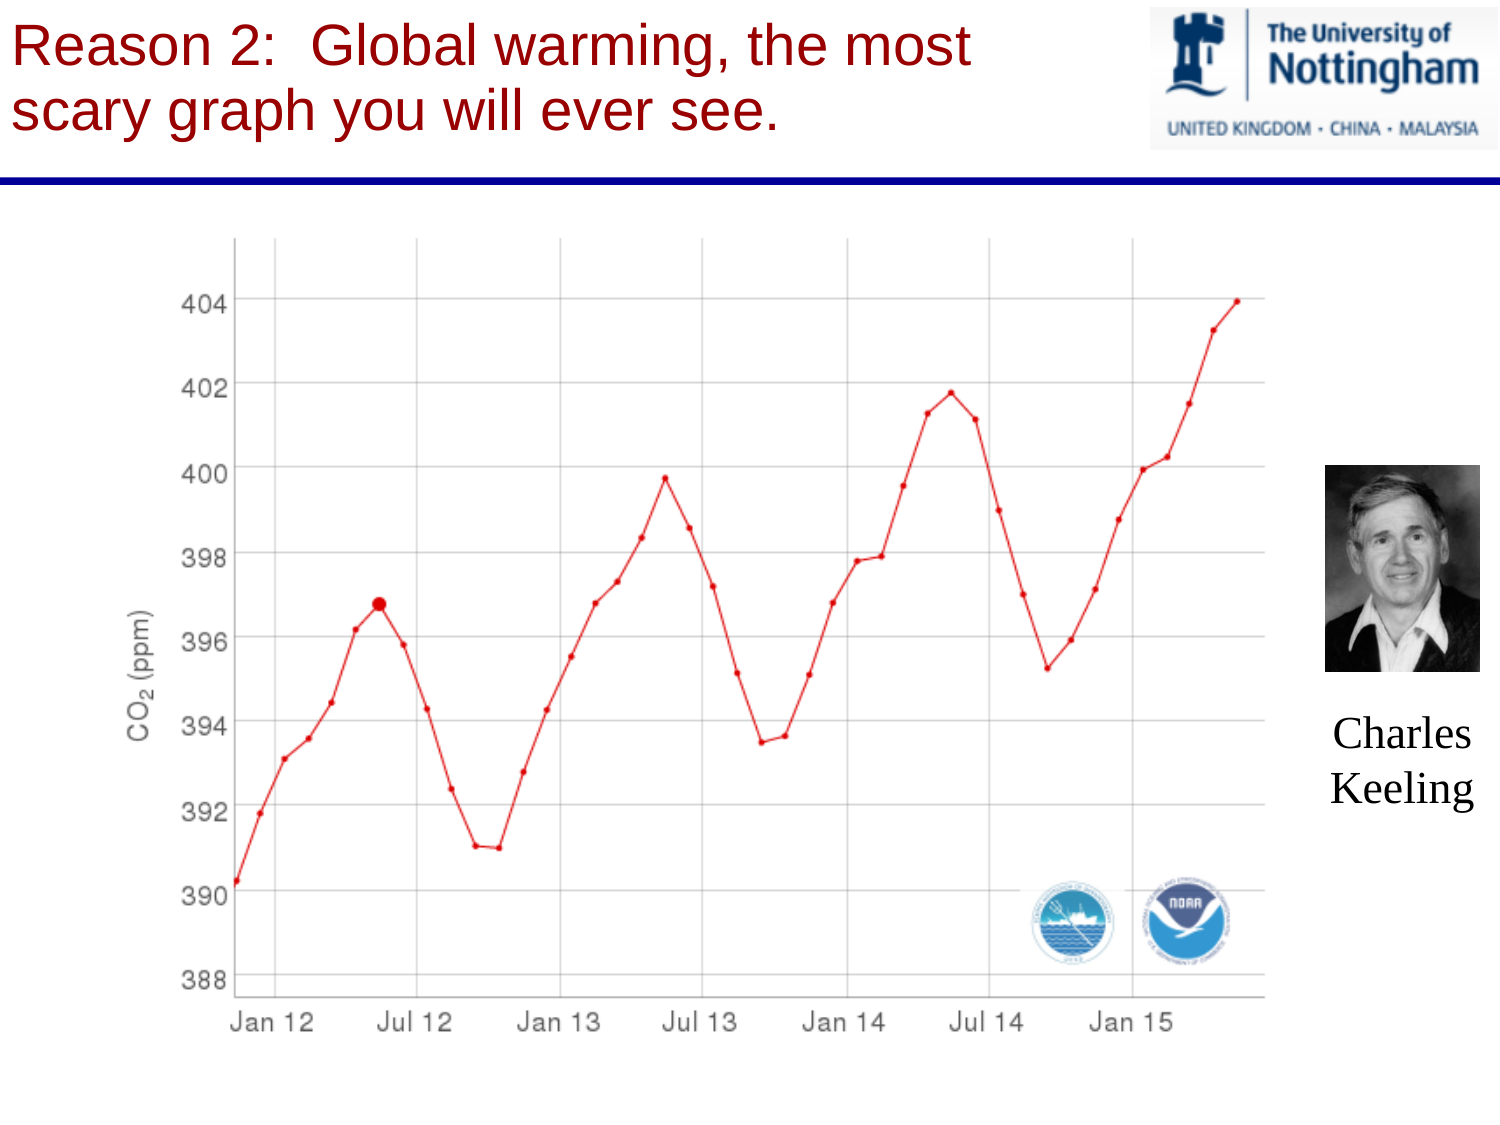

# Reason 2: Global warming, the most scary graph you will ever see.
Charles Keeling